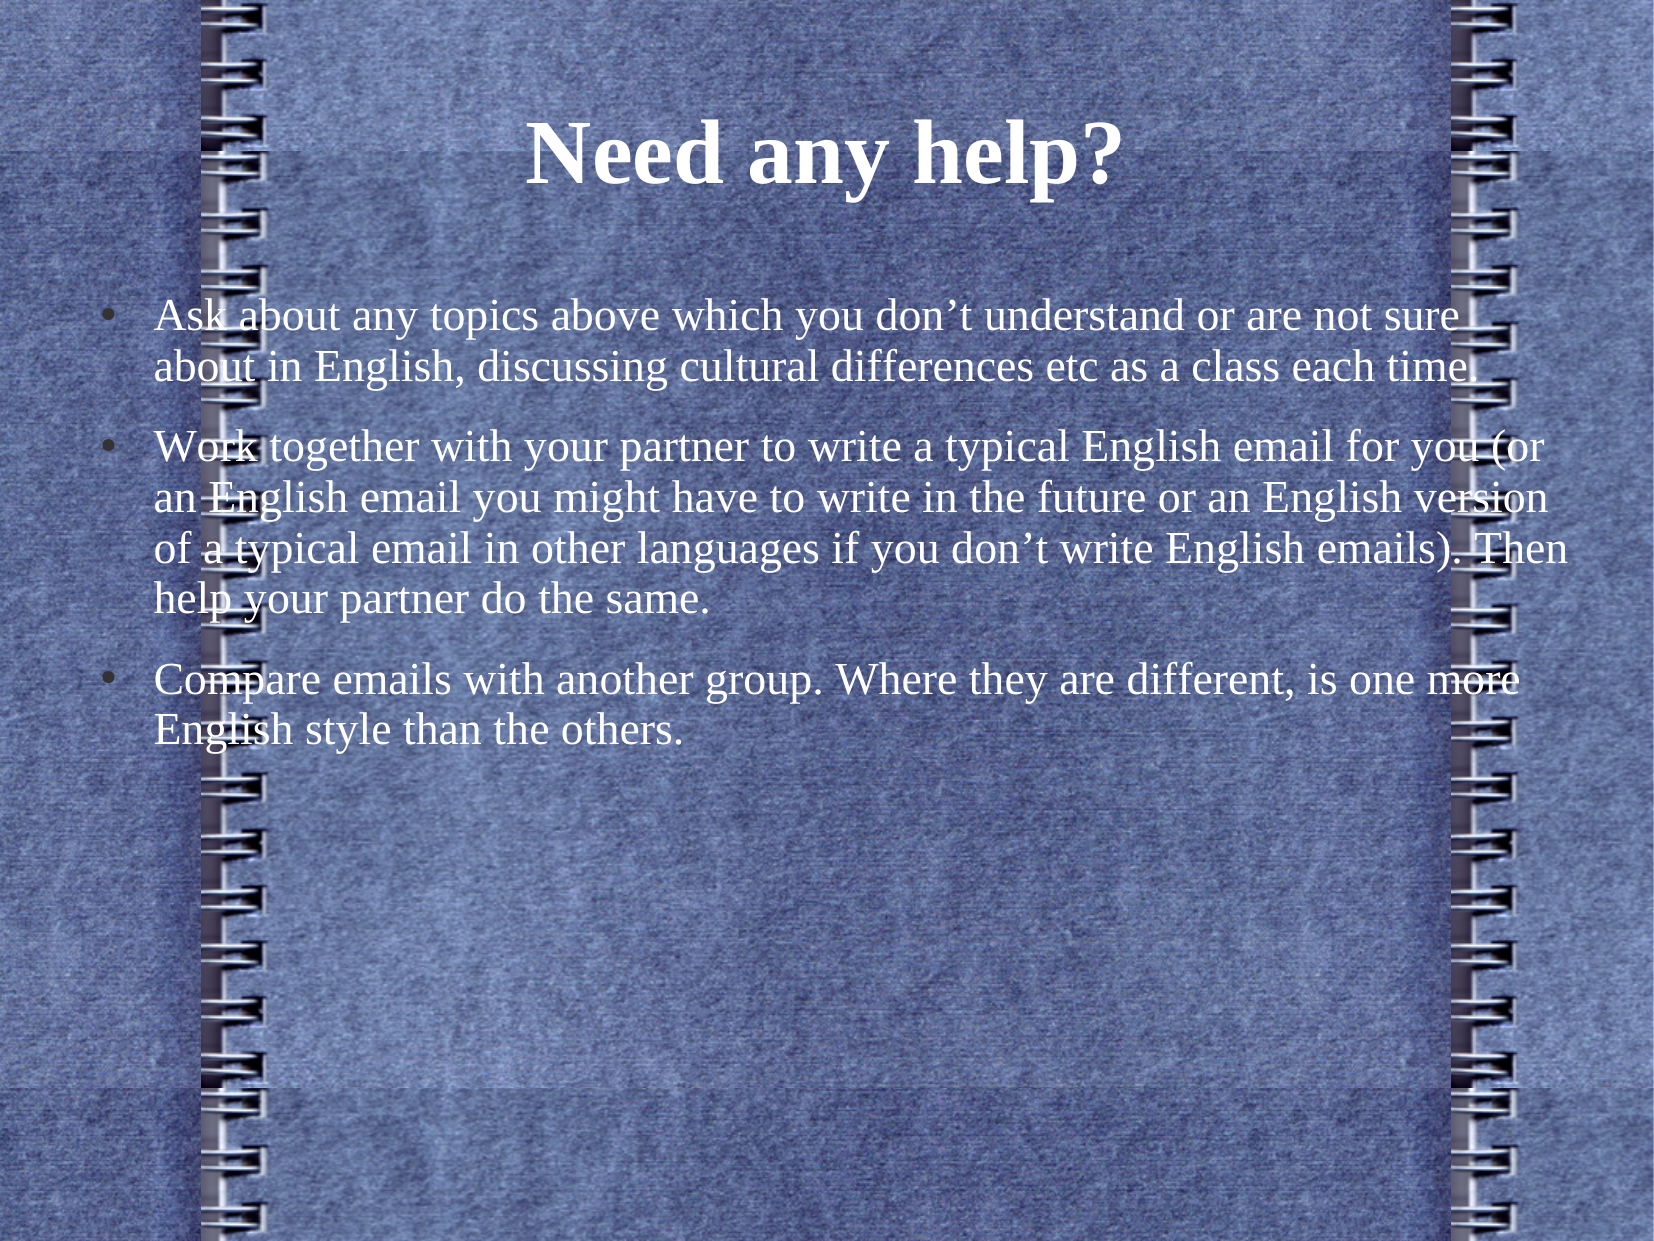

# Need any help?
Ask about any topics above which you don’t understand or are not sure about in English, discussing cultural differences etc as a class each time.
Work together with your partner to write a typical English email for you (or an English email you might have to write in the future or an English version of a typical email in other languages if you don’t write English emails). Then help your partner do the same.
Compare emails with another group. Where they are different, is one more English style than the others.